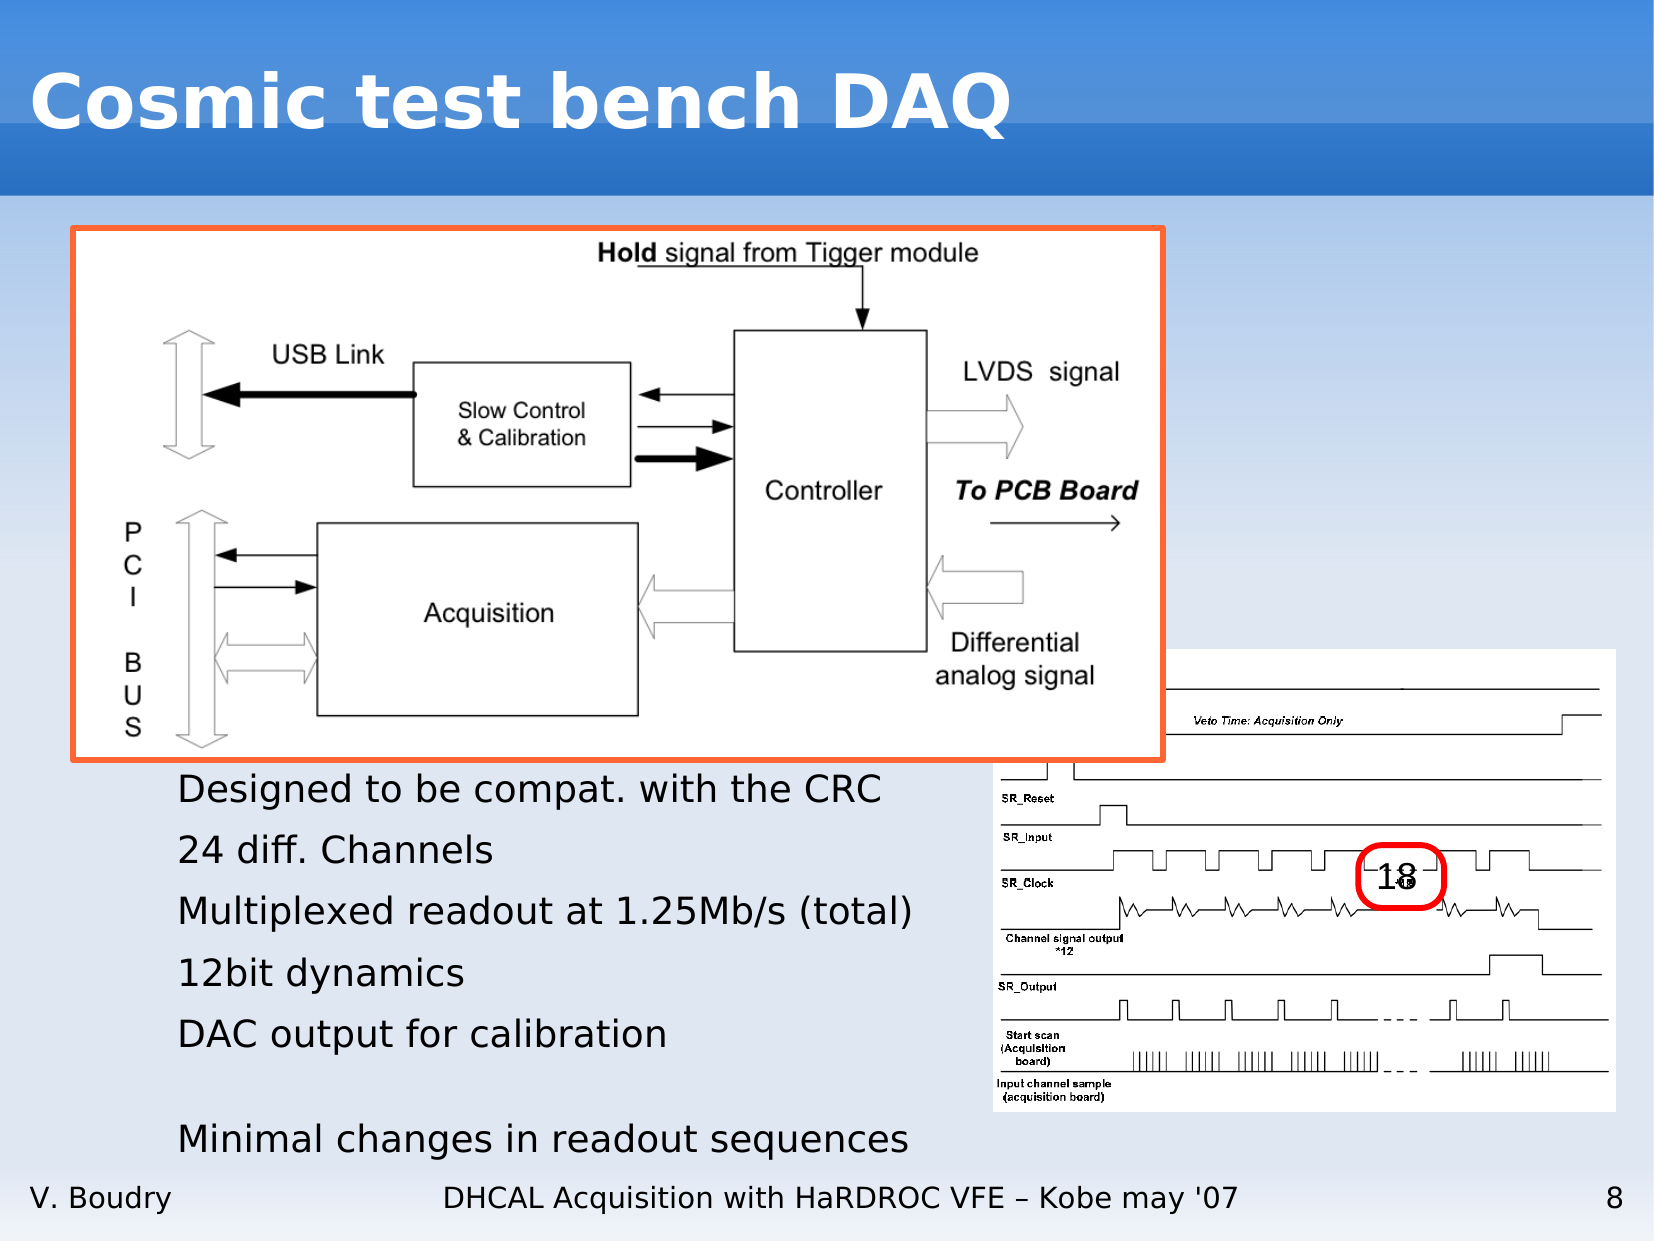

# Cosmic test bench DAQ
Designed to be compat. with the CRC
24 diff. Channels
Multiplexed readout at 1.25Mb/s (total)
12bit dynamics
DAC output for calibration
Minimal changes in readout sequences
18
DHCAL Acquisition with HaRDROC VFE – Kobe may '07
8